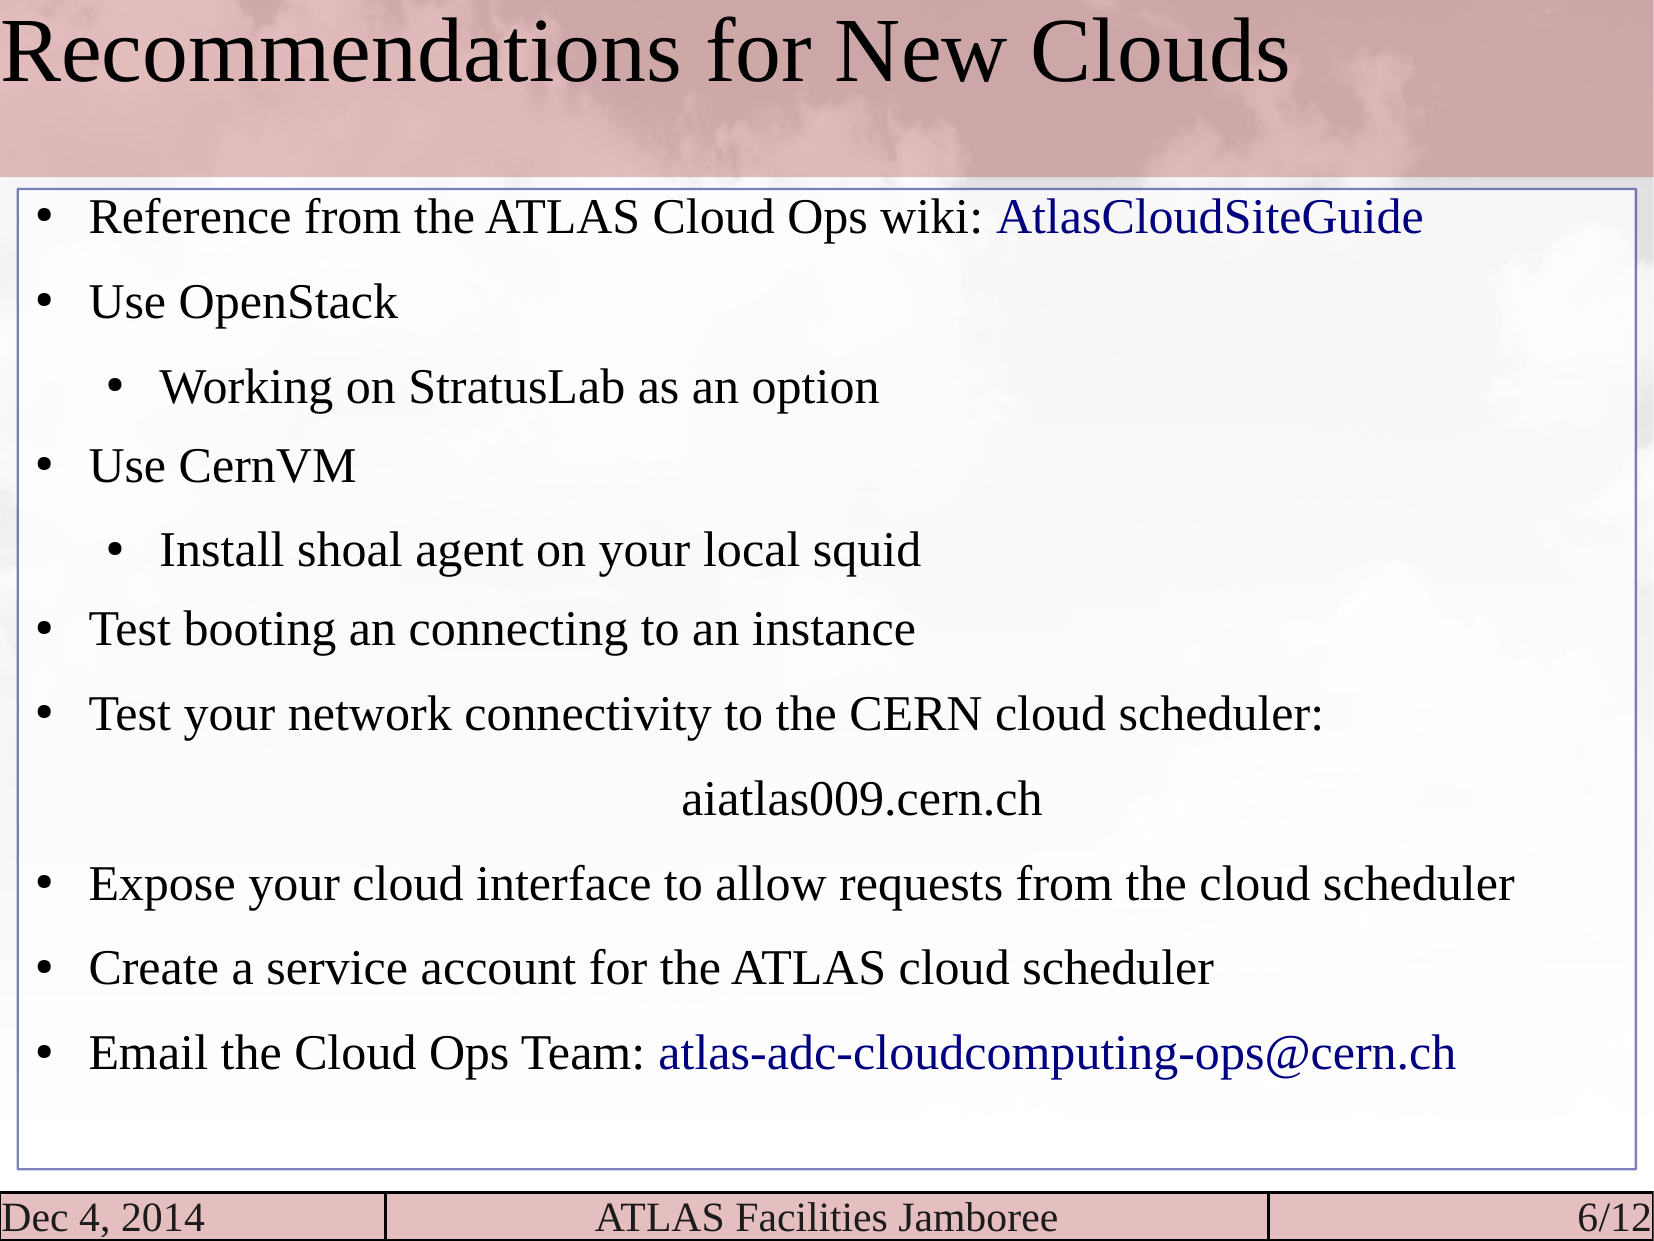

# Recommendations for New Clouds
Reference from the ATLAS Cloud Ops wiki: AtlasCloudSiteGuide
Use OpenStack
Working on StratusLab as an option
Use CernVM
Install shoal agent on your local squid
Test booting an connecting to an instance
Test your network connectivity to the CERN cloud scheduler:
aiatlas009.cern.ch
Expose your cloud interface to allow requests from the cloud scheduler
Create a service account for the ATLAS cloud scheduler
Email the Cloud Ops Team: atlas-adc-cloudcomputing-ops@cern.ch
Dec 4, 2014
ATLAS Facilities Jamboree
6